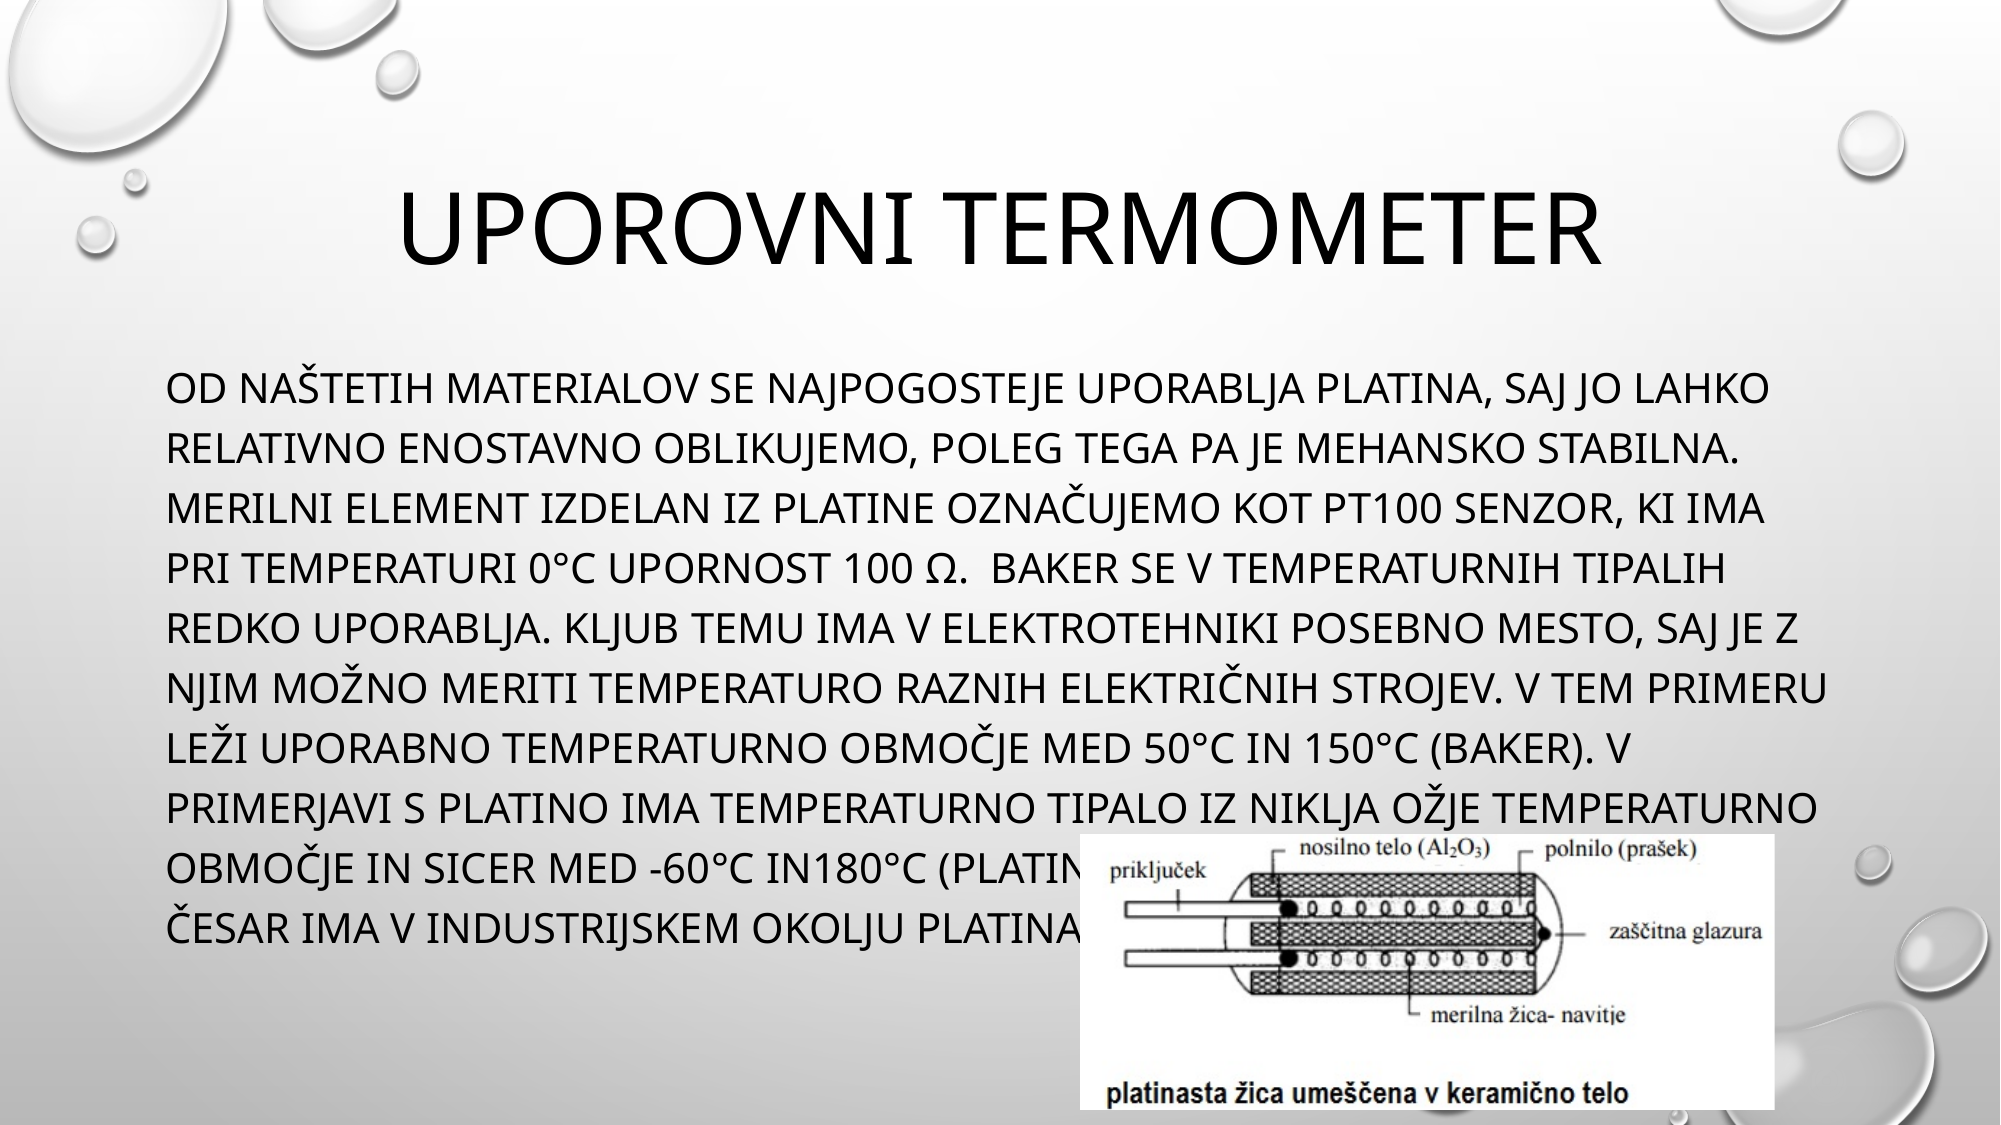

# Uporovni termometer
Od naštetih materialov se najpogosteje uporablja platina, saj jo lahko relativno enostavno oblikujemo, poleg tega pa je mehansko stabilna. Merilni element izdelan iz platine označujemo kot Pt100 senzor, ki ima pri temperaturi 0°C upornost 100 Ω. Baker se v temperaturnih tipalih redko uporablja. Kljub temu ima v elektrotehniki posebno mesto, saj je z njim možno meriti temperaturo raznih električnih strojev. V tem primeru leži uporabno temperaturno območje med 50°C in 150°C (baker). V primerjavi s platino ima temperaturno tipalo iz niklja ožje temperaturno območje in sicer med -60°C in180°C (platina: med -200°C in 500°C), zaradi česar ima v industrijskem okolju platina večji pomen.